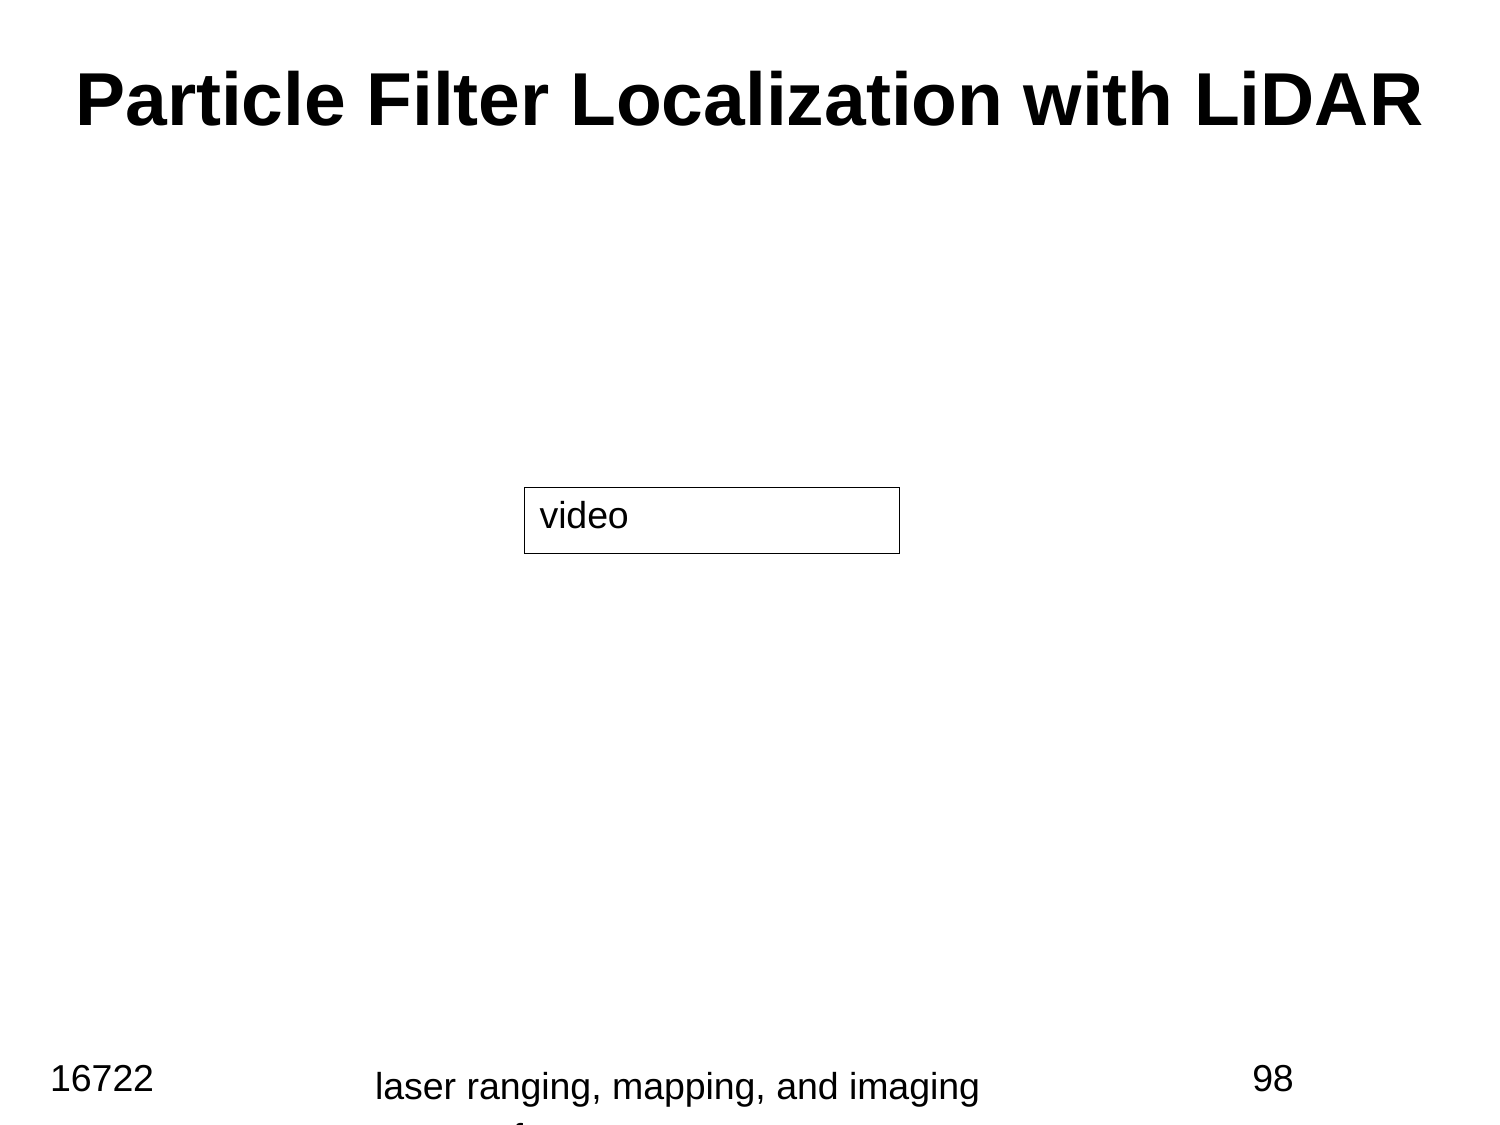

# Particle Filter Localization with LiDAR
video
<date/time>16722
<footer>laser ranging, mapping, and imaging systems for
exploration robots